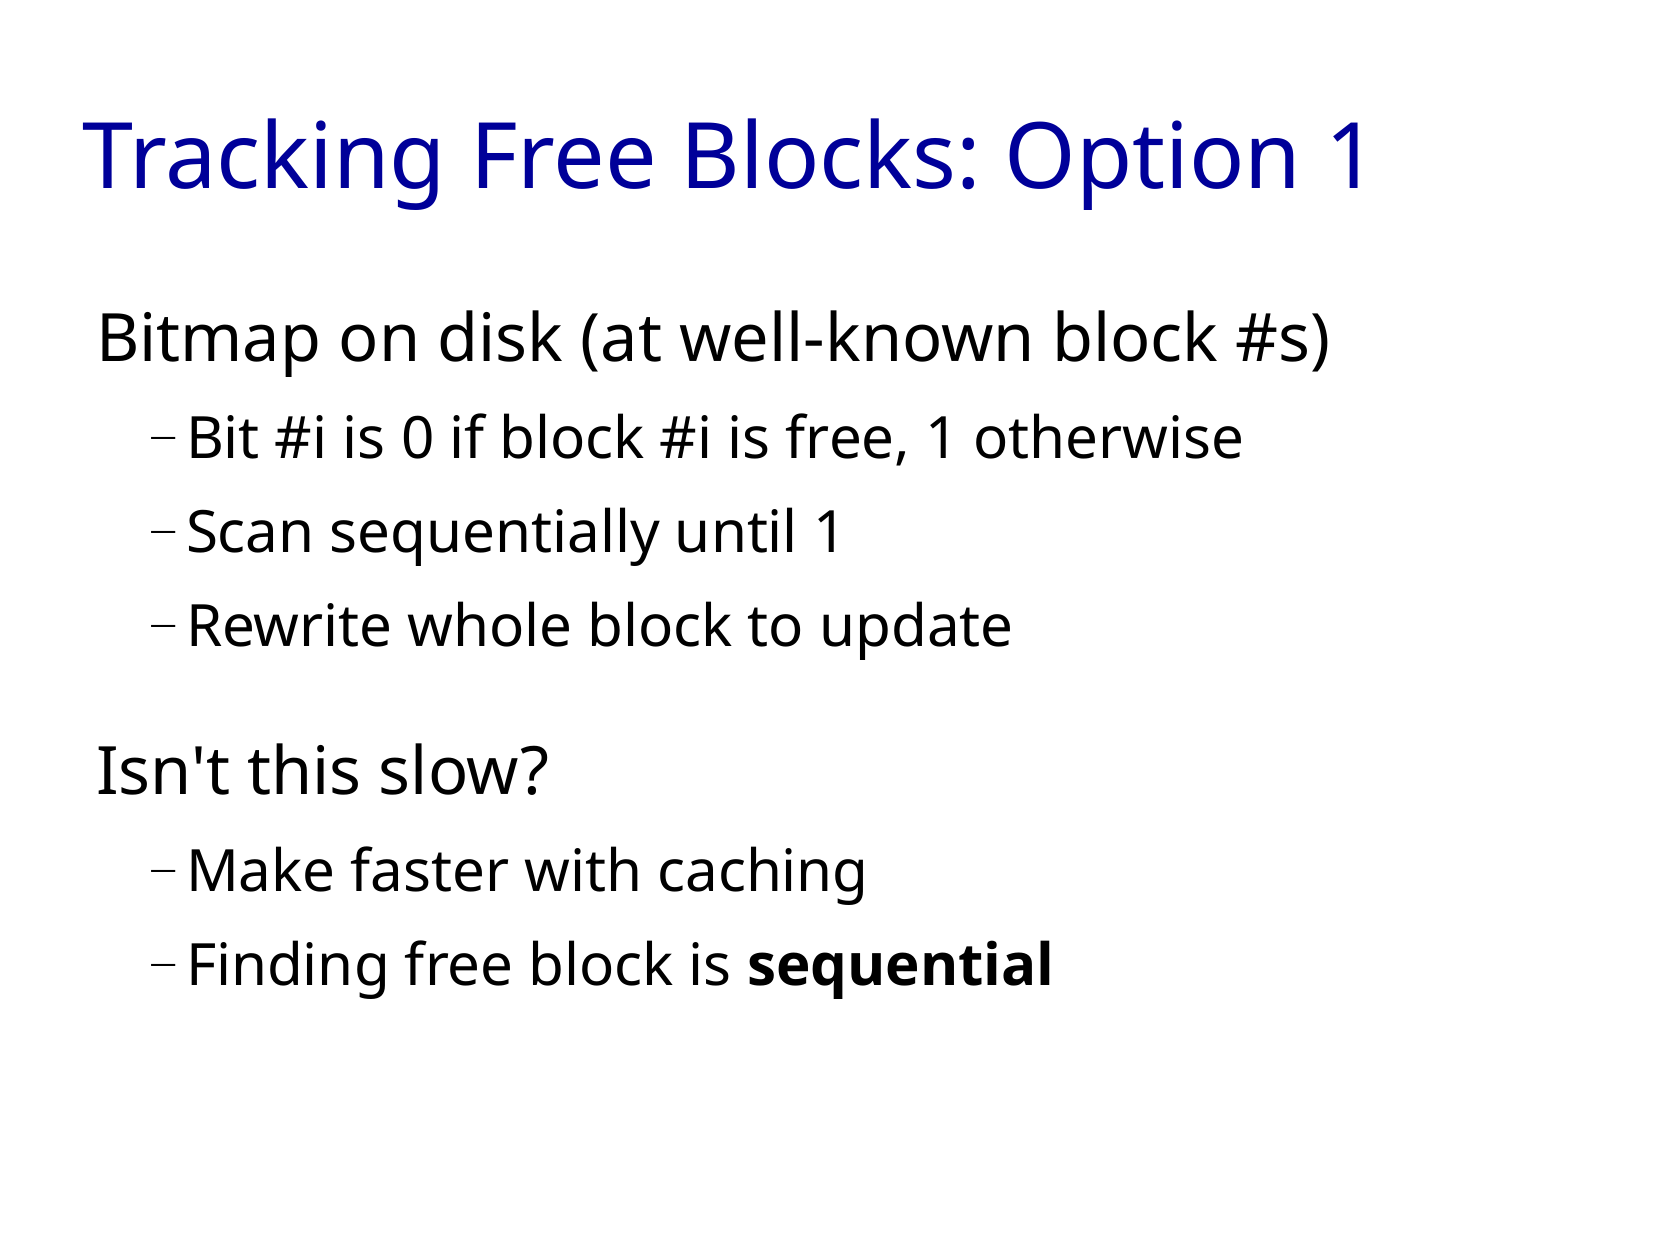

# Tracking Free Blocks: Option 1
Bitmap on disk (at well-known block #s)
Bit #i is 0 if block #i is free, 1 otherwise
Scan sequentially until 1
Rewrite whole block to update
Isn't this slow?
Make faster with caching
Finding free block is sequential